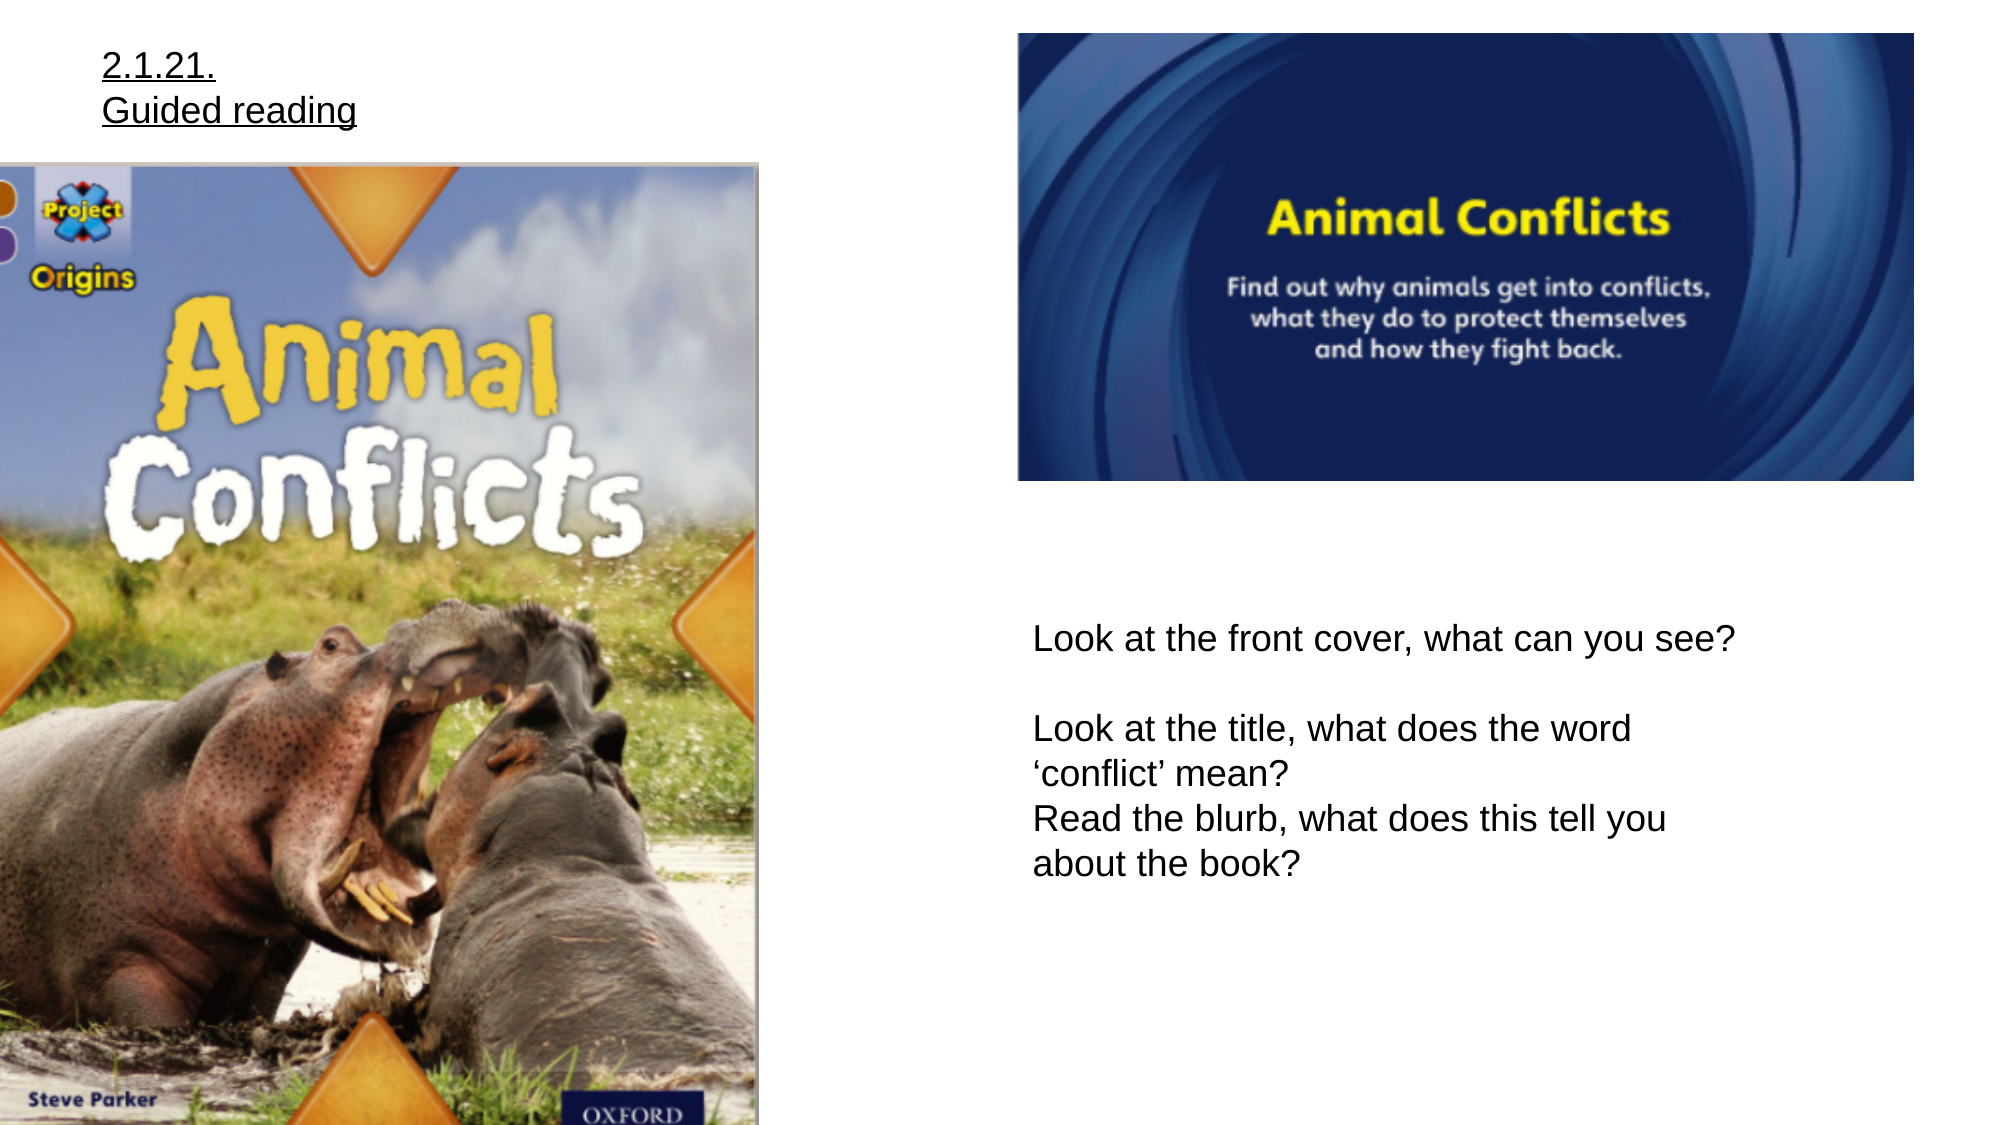

2.1.21.
Guided reading
Look at the front cover, what can you see?
Look at the title, what does the word ‘conflict’ mean?
Read the blurb, what does this tell you about the book?